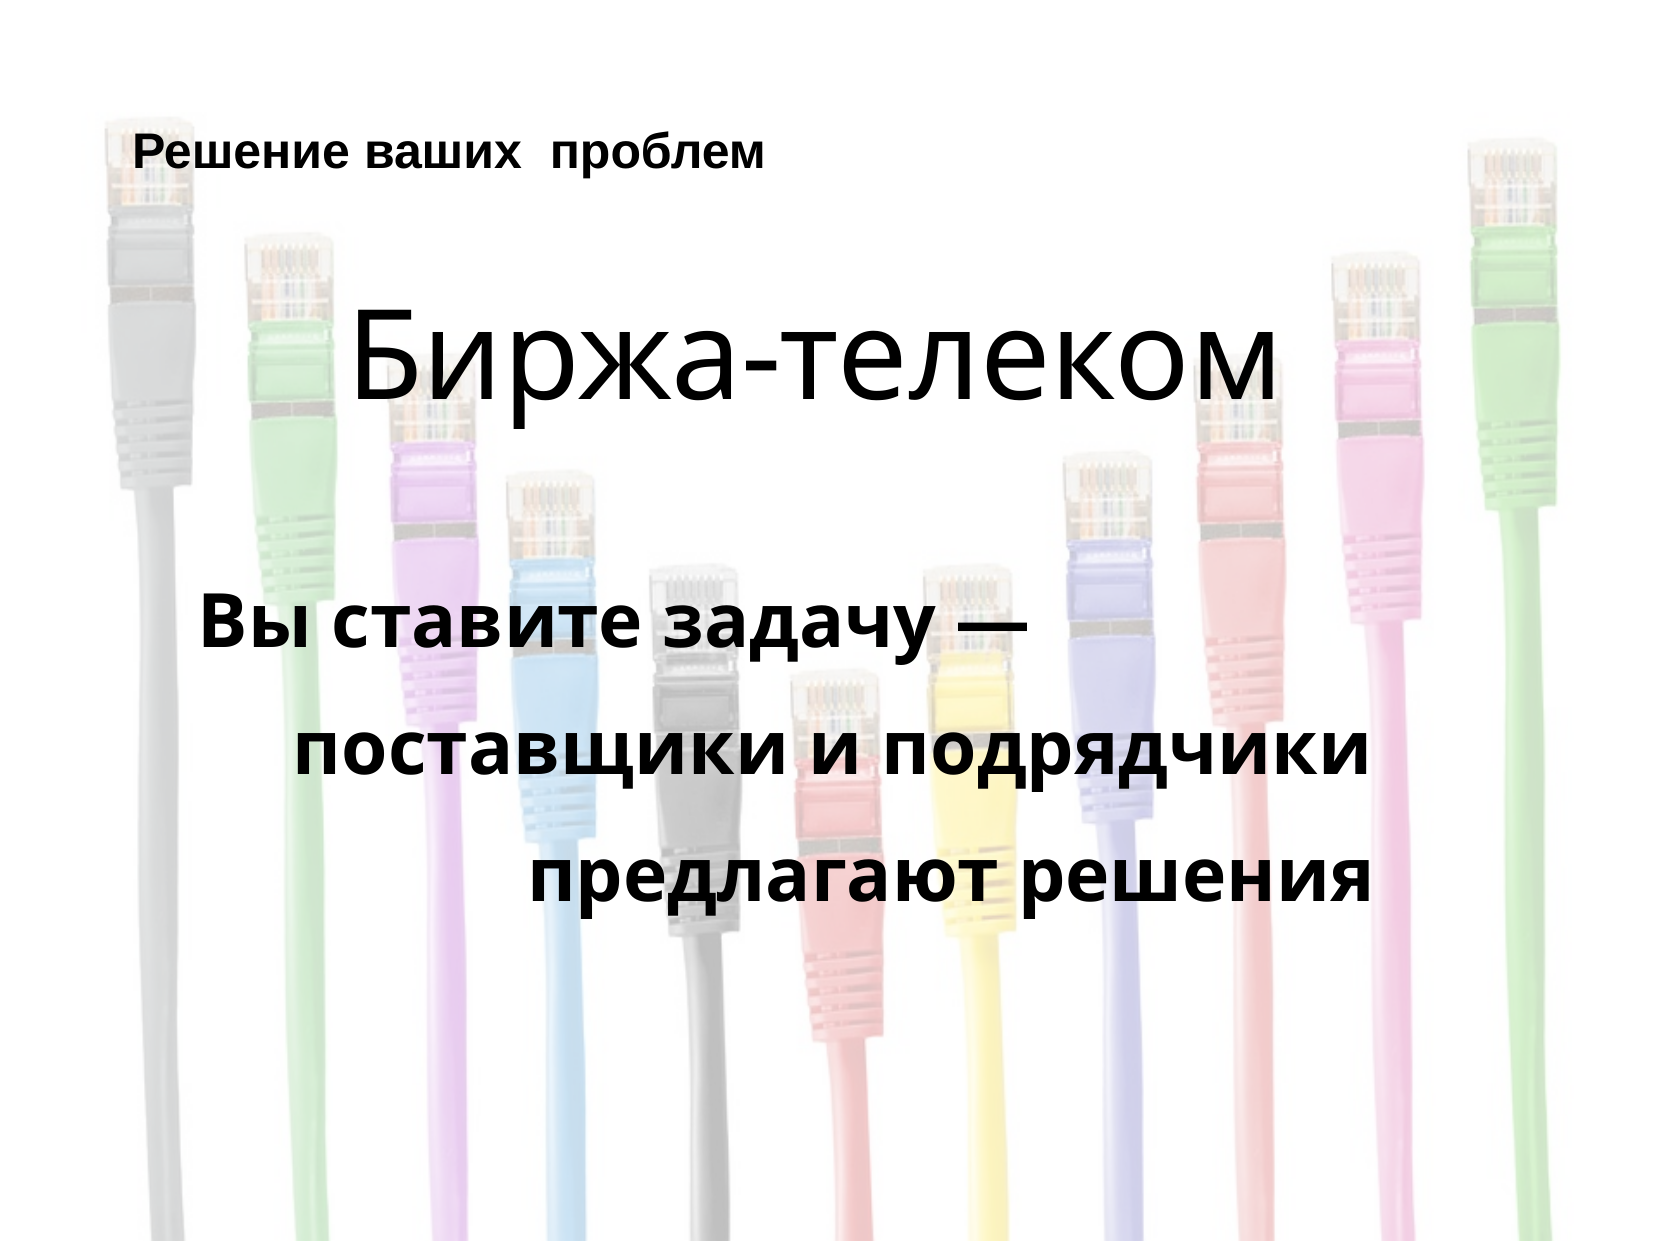

Решение ваших проблем
# Биржа-телеком
 Вы ставите задачу —
 поставщики и подрядчики
 предлагают решения